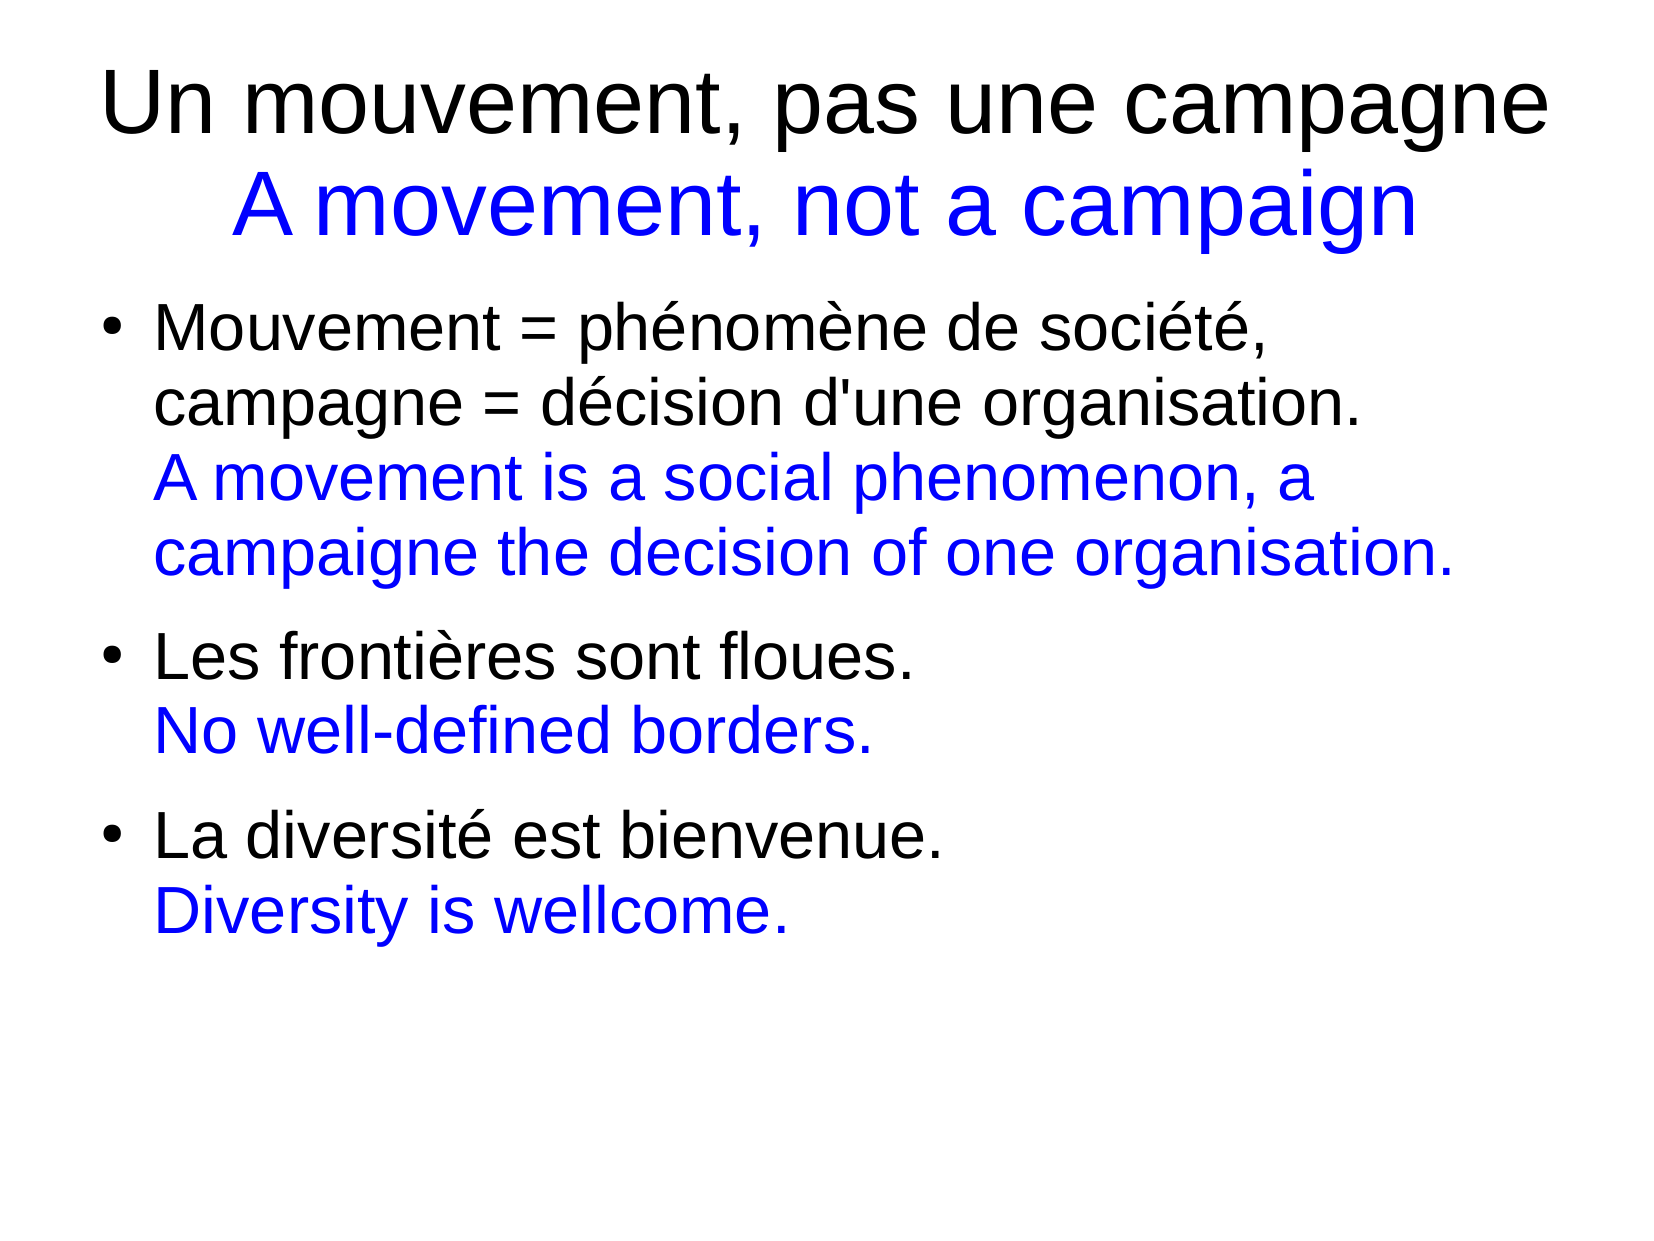

# Un mouvement, pas une campagne A movement, not a campaign
Mouvement = phénomène de société, campagne = décision d'une organisation.
A movement is a social phenomenon, a campaigne the decision of one organisation.
Les frontières sont floues.
No well-defined borders.
La diversité est bienvenue.
Diversity is wellcome.